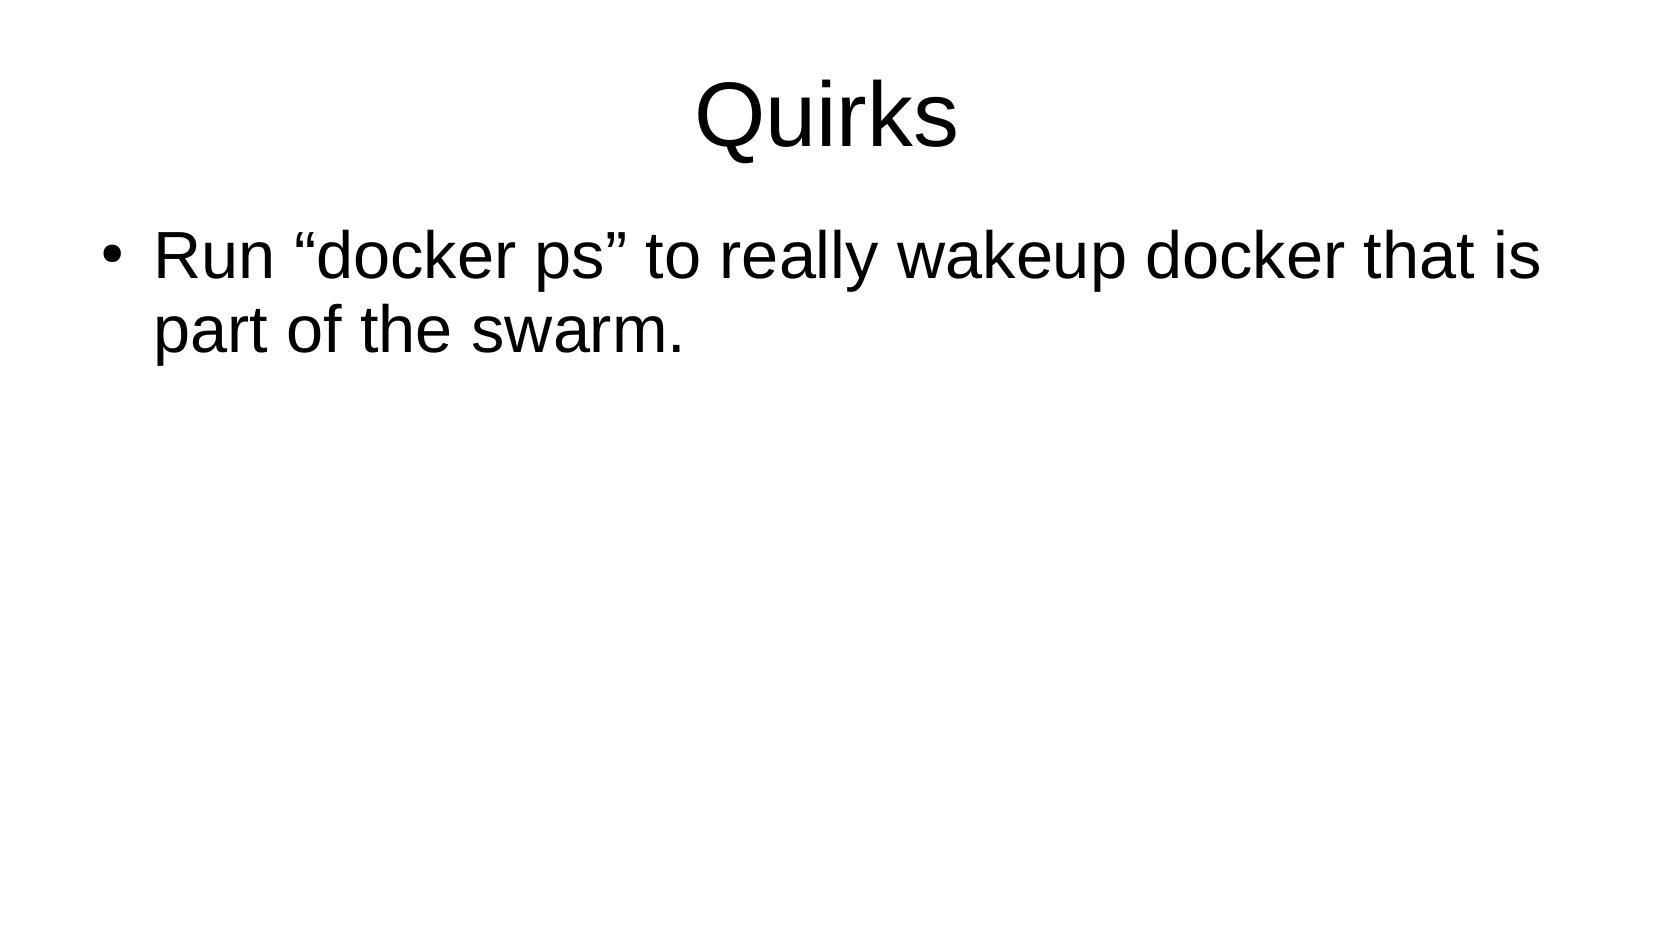

# Quirks
Run “docker ps” to really wakeup docker that is part of the swarm.